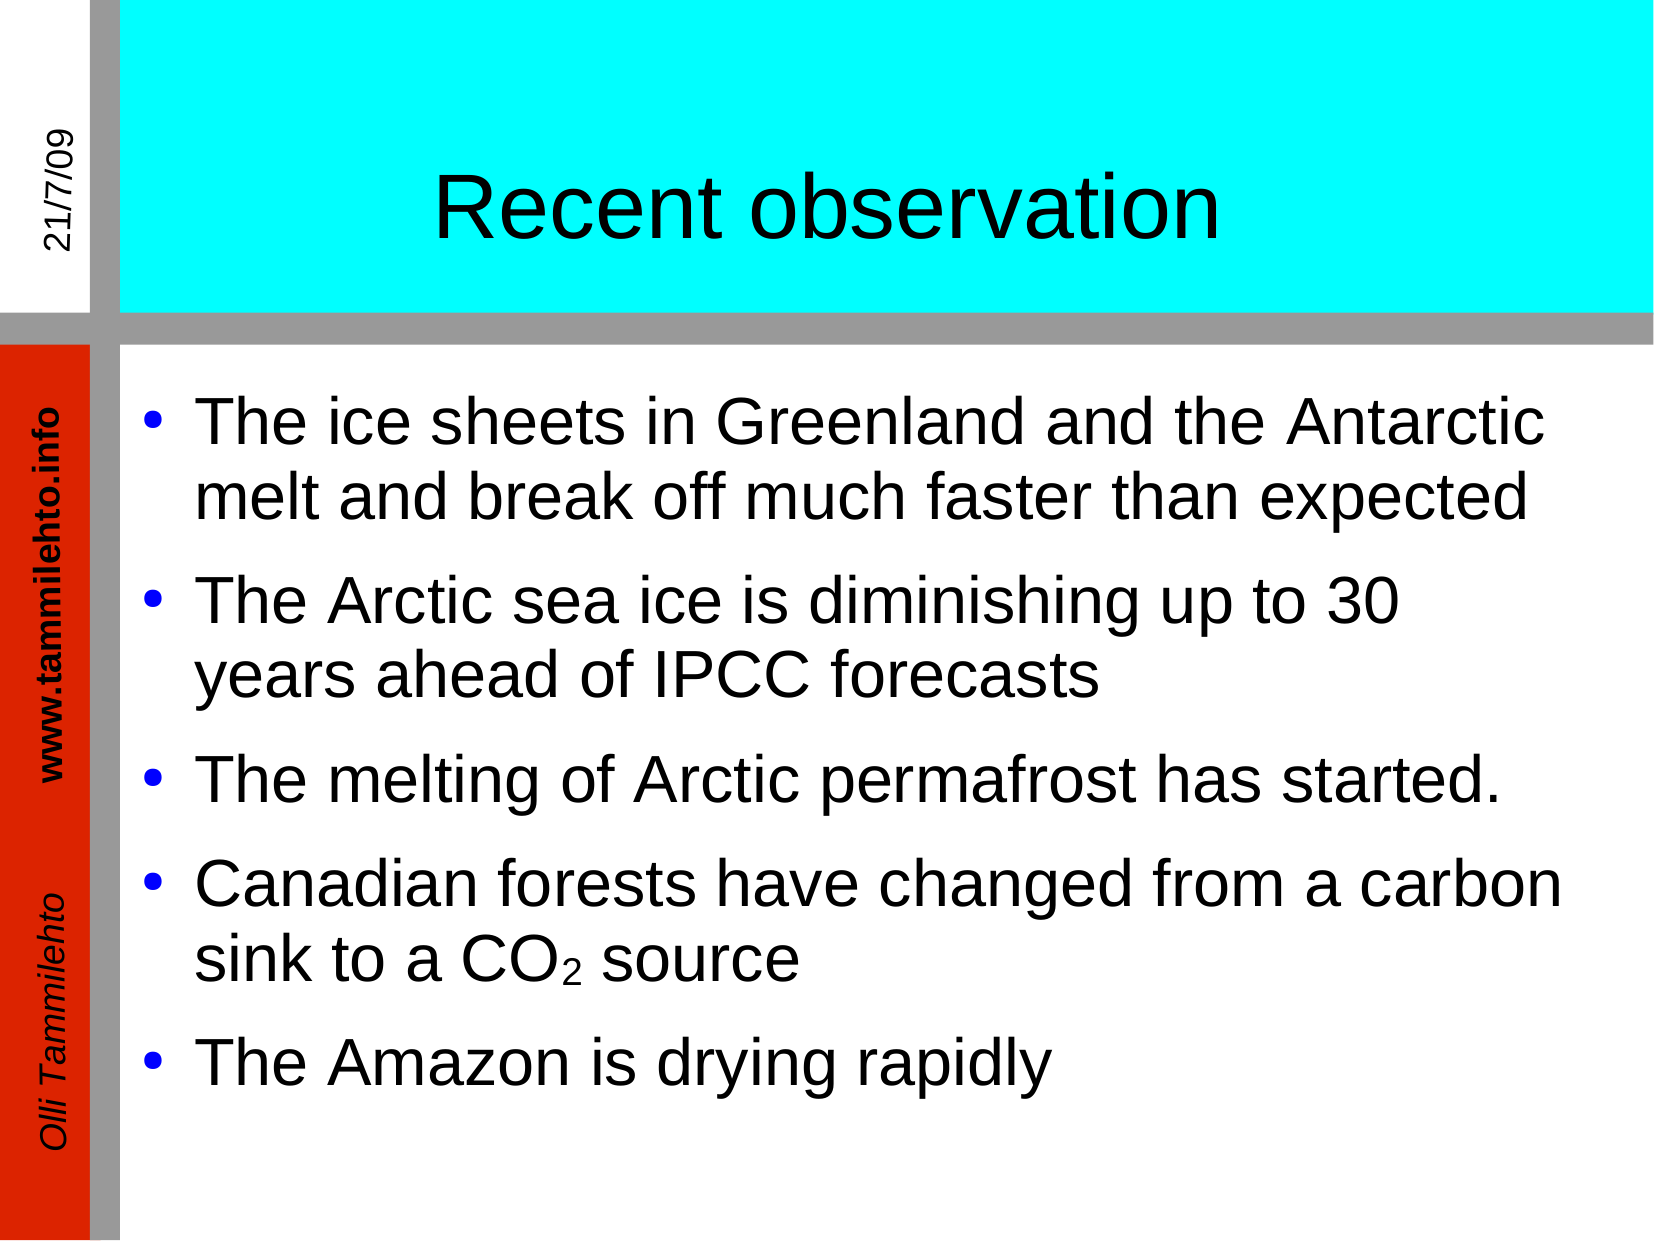

# Recent observation
The ice sheets in Greenland and the Antarctic melt and break off much faster than expected
The Arctic sea ice is diminishing up to 30 years ahead of IPCC forecasts
The melting of Arctic permafrost has started.
Canadian forests have changed from a carbon sink to a CO2 source
The Amazon is drying rapidly